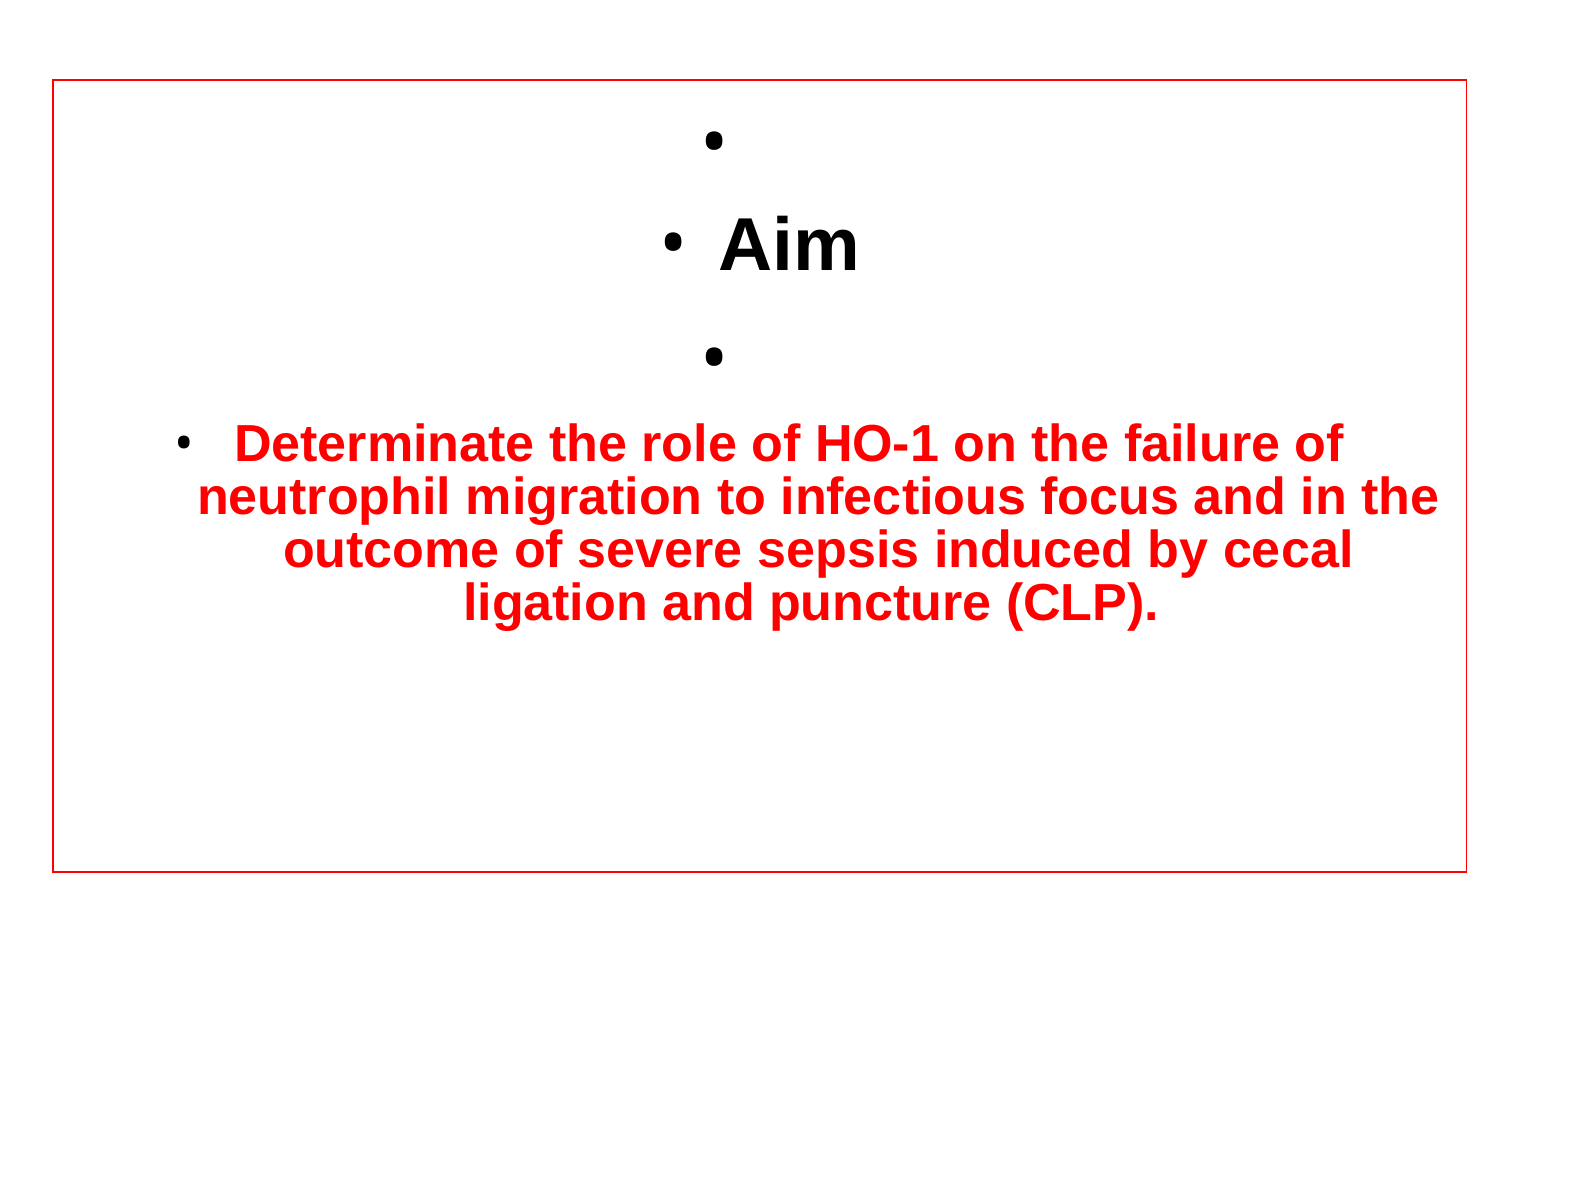

Aim
Determinate the role of HO-1 on the failure of neutrophil migration to infectious focus and in the outcome of severe sepsis induced by cecal ligation and puncture (CLP).